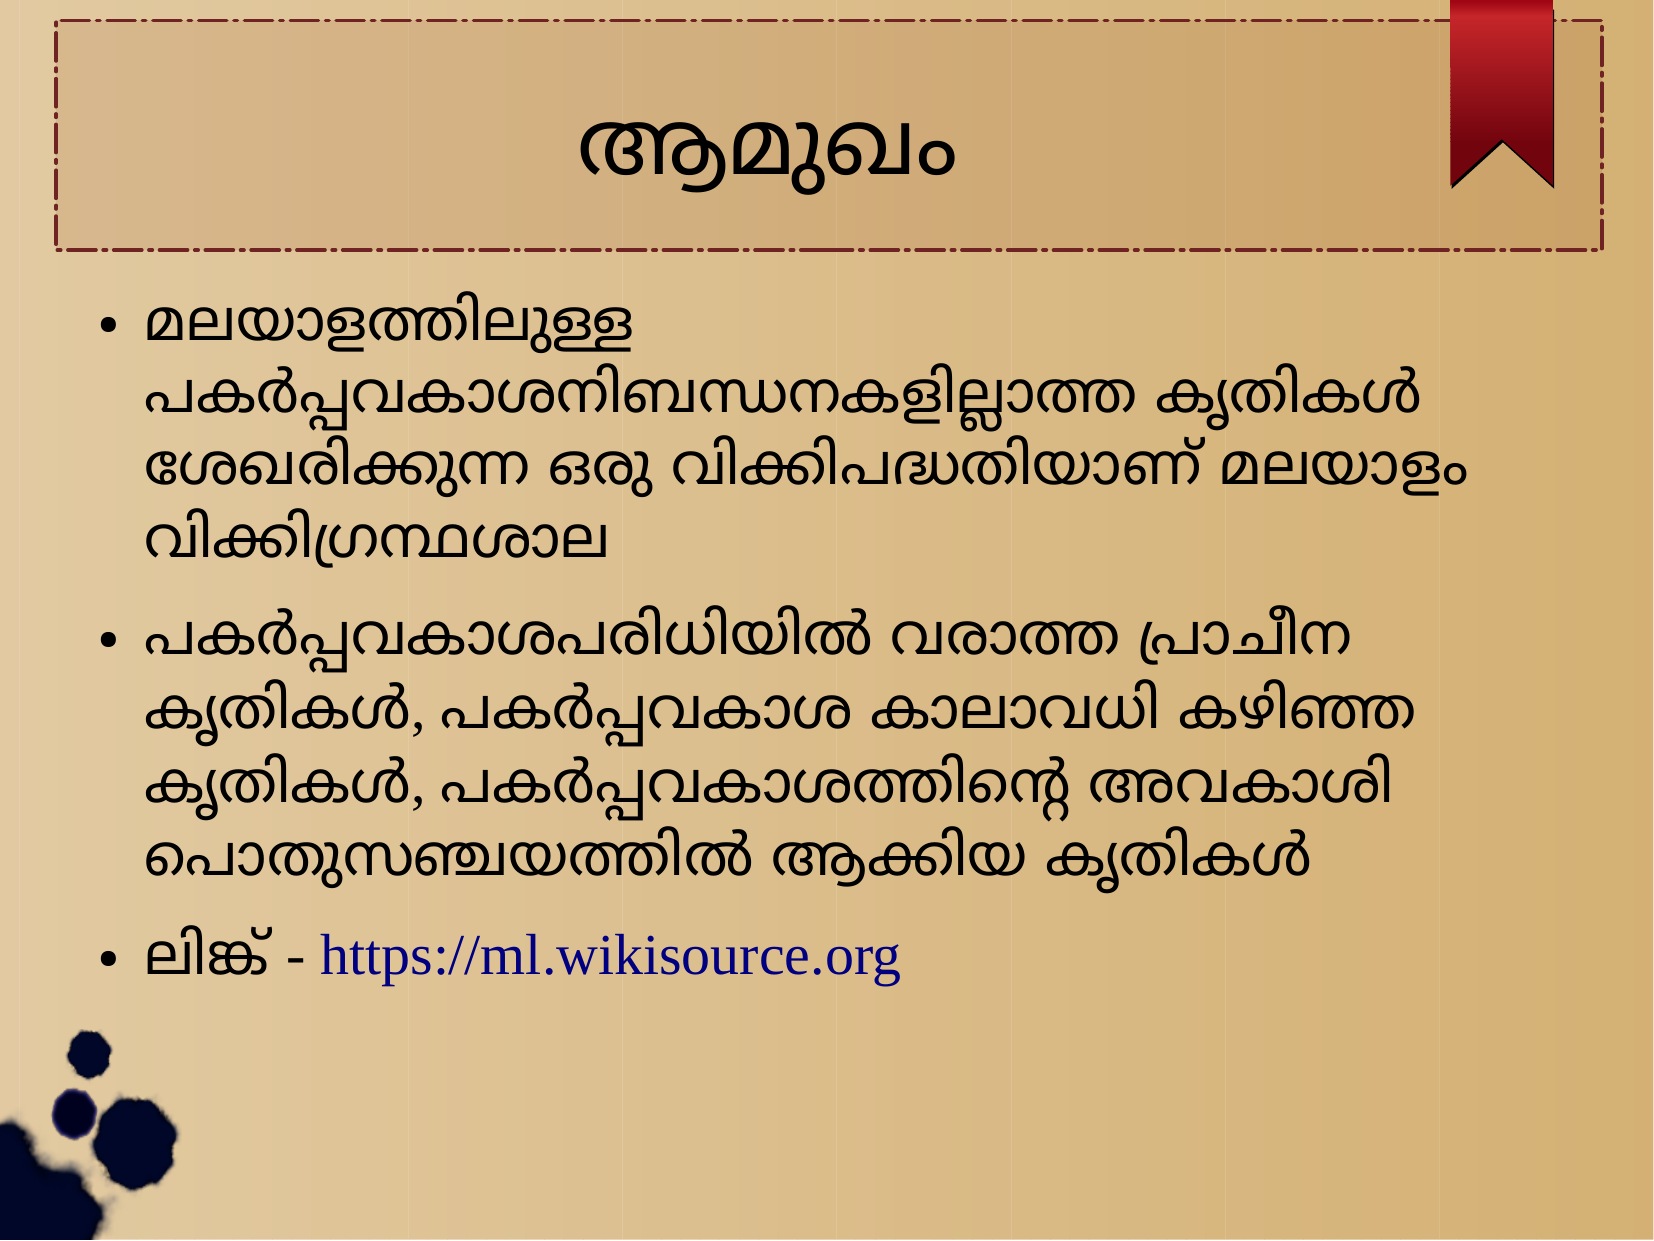

# ആമുഖം
മലയാളത്തിലുള്ള പകർപ്പവകാശനിബന്ധനകളില്ലാത്ത കൃതികൾ ശേഖരിക്കുന്ന ഒരു വിക്കിപദ്ധതിയാണ് മലയാളം വിക്കിഗ്രന്ഥശാല
പകർപ്പവകാശപരിധിയിൽ വരാത്ത പ്രാചീന കൃതികൾ, പകർപ്പവകാശ കാലാവധി കഴിഞ്ഞ കൃതികൾ, പകർപ്പവകാശത്തിന്റെ അവകാശി പൊതുസഞ്ചയത്തിൽ ആക്കിയ കൃതികൾ
ലിങ്ക് - https://ml.wikisource.org